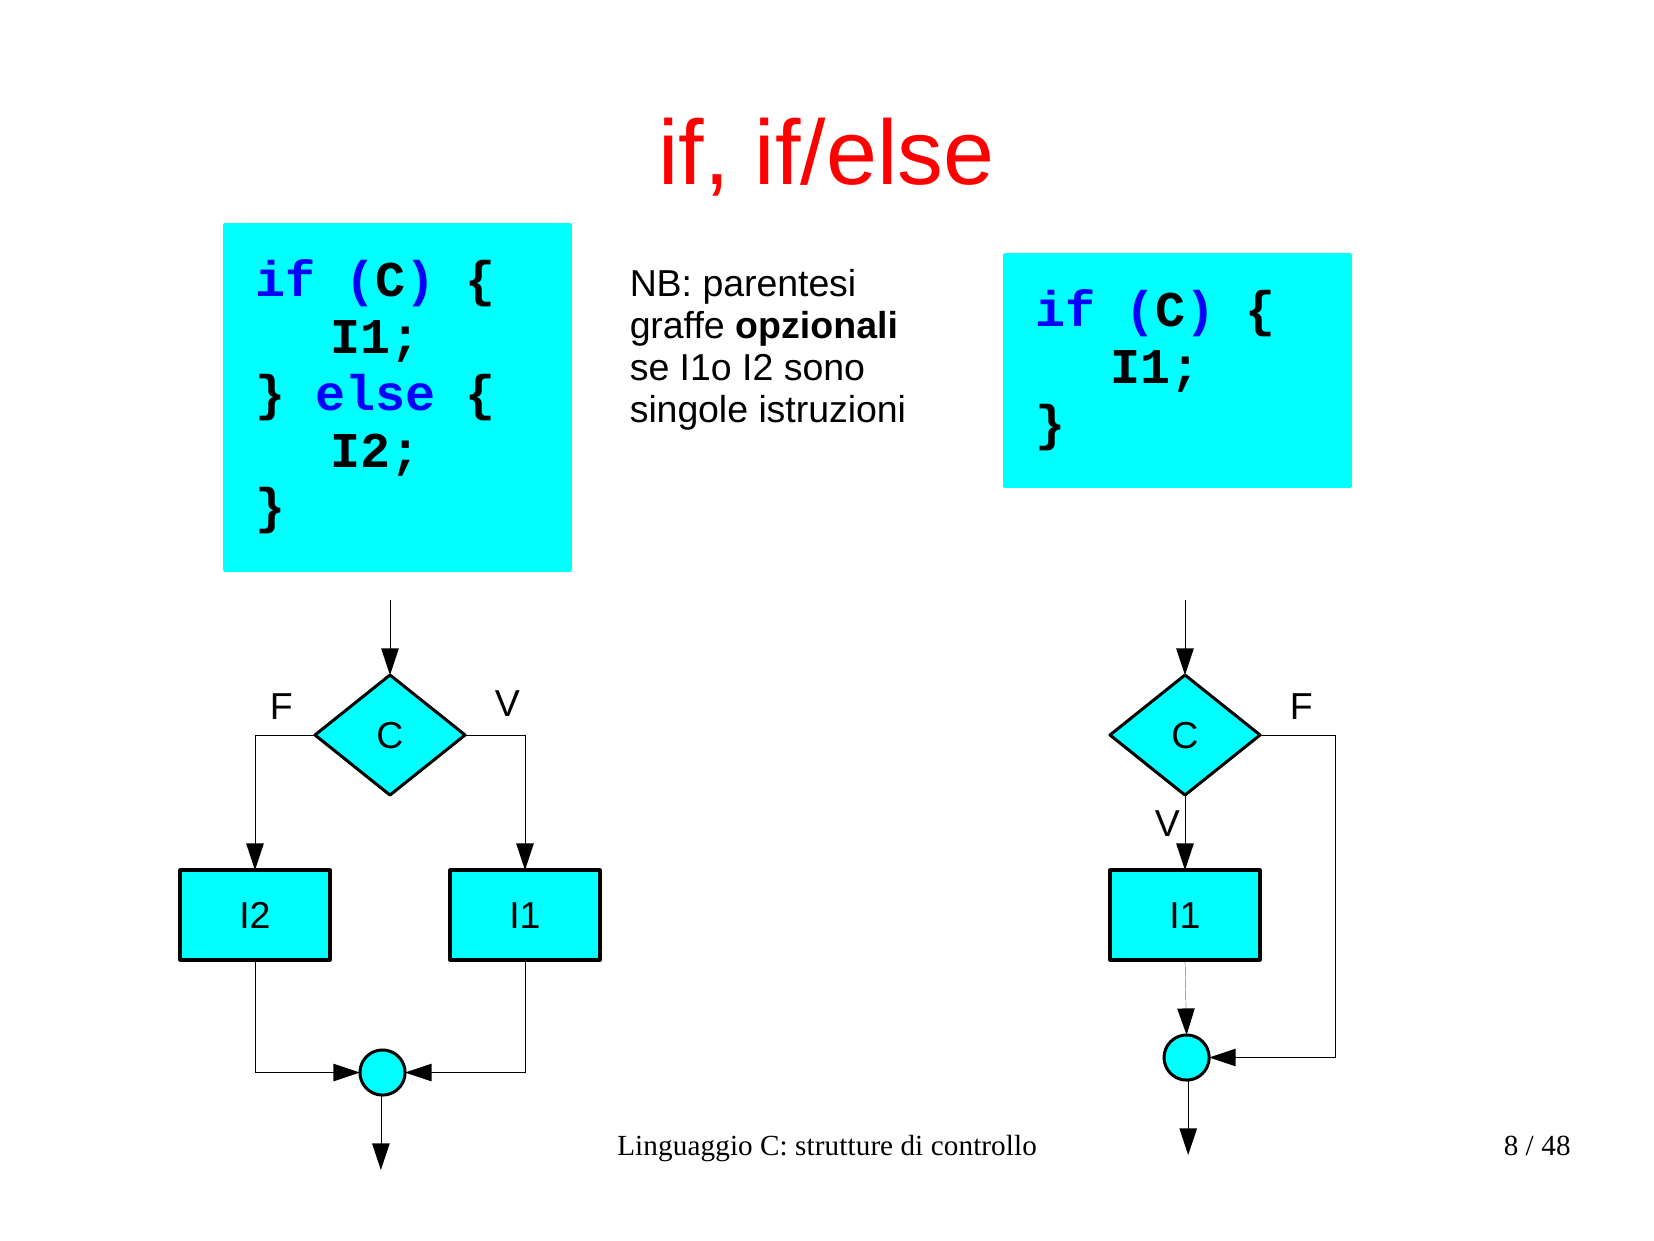

# if, if/else
if (C) {
	I1;
} else {
	I2;
}
NB: parentesi graffe opzionali se I1o I2 sono singole istruzioni
if (C) {
	I1;
}
C
V
C
F
F
V
I2
I1
I1
Linguaggio C: strutture di controllo
8